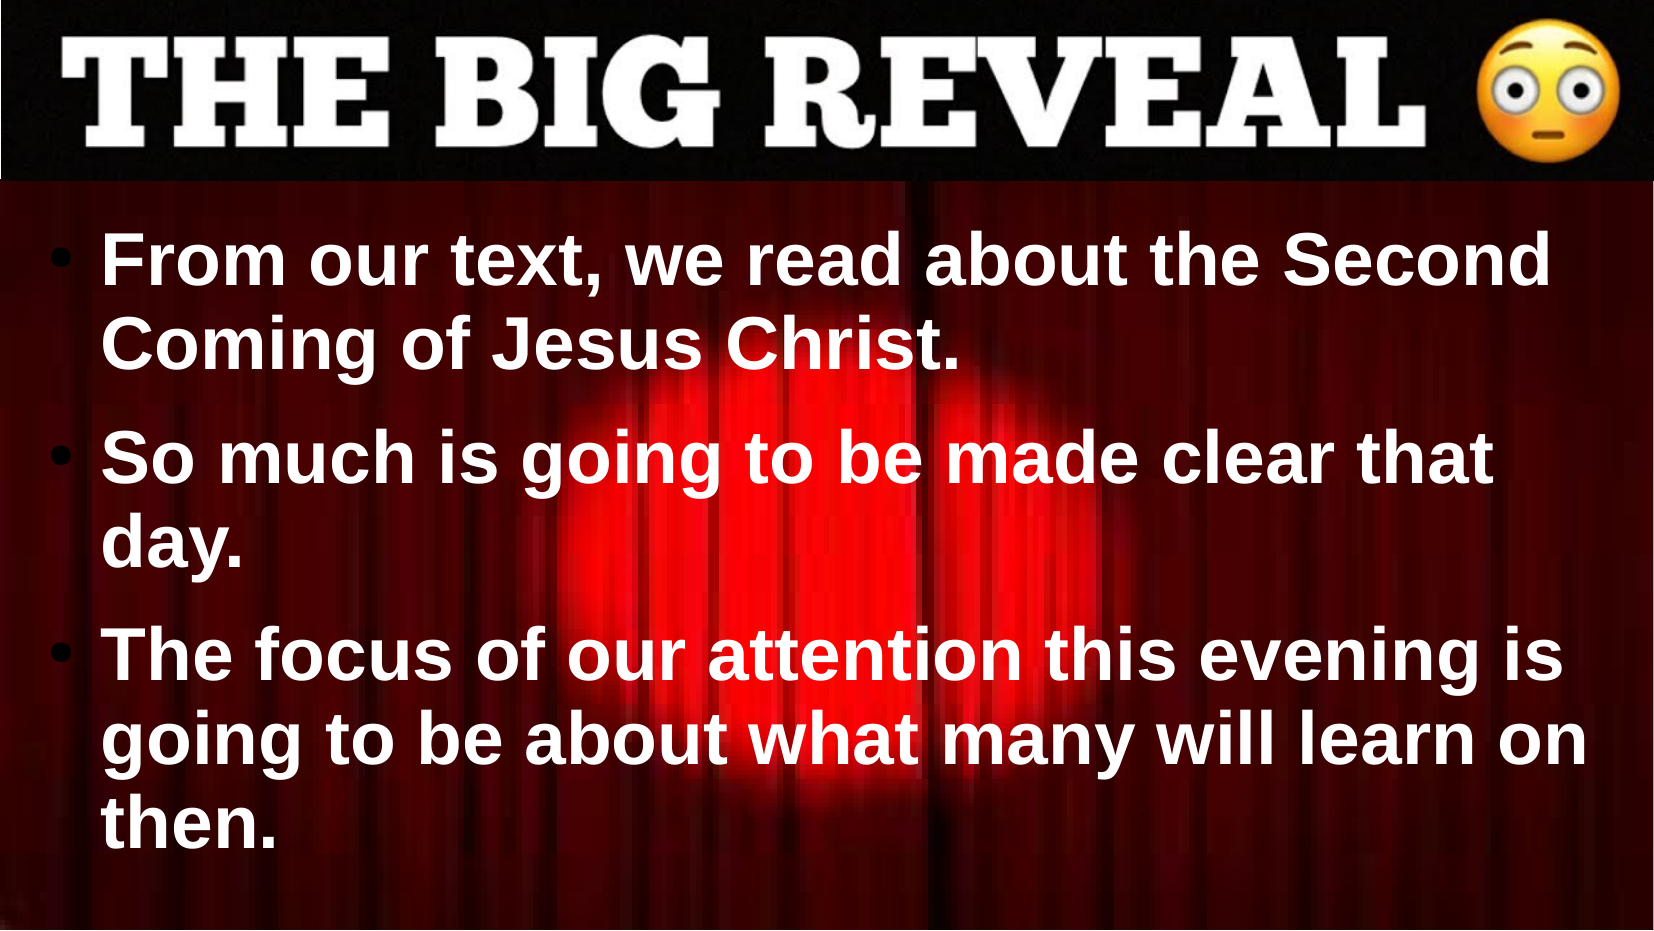

#
From our text, we read about the Second Coming of Jesus Christ.
So much is going to be made clear that day.
The focus of our attention this evening is going to be about what many will learn on then.